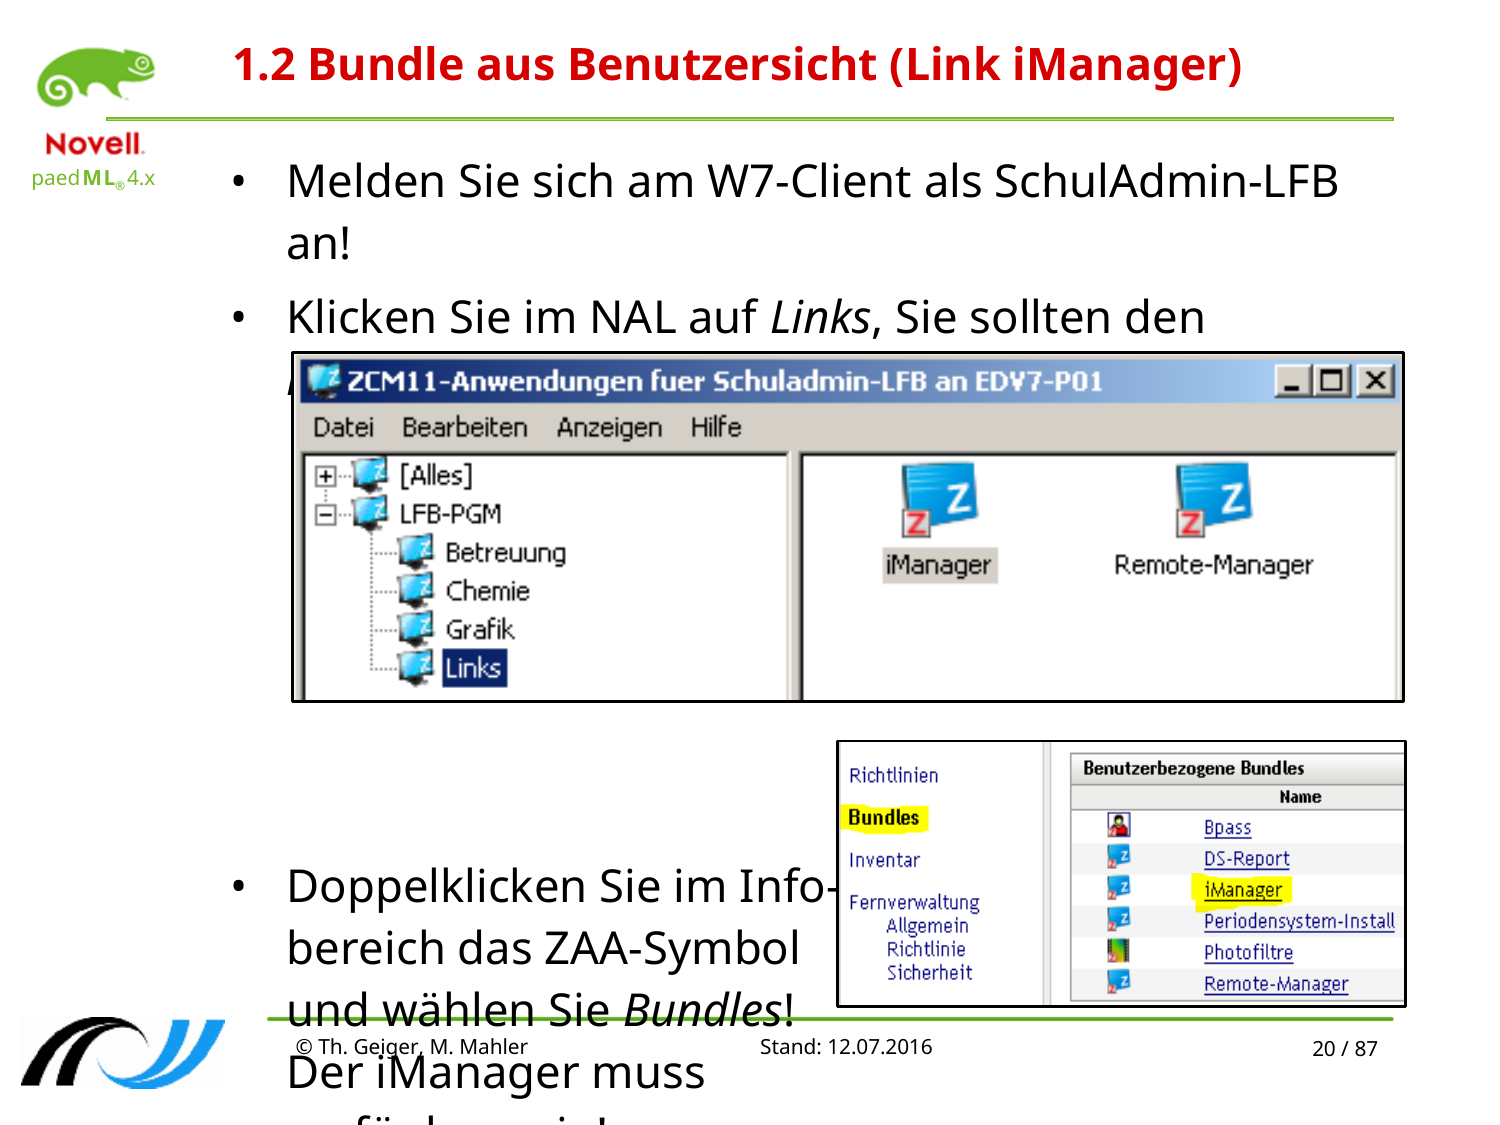

# 1.2 Bundle aus Benutzersicht (Link iManager)
Melden Sie sich am W7-Client als SchulAdmin-LFB an!
Klicken Sie im NAL auf Links, Sie sollten den iManager sehen und starten können!
Doppelklicken Sie im Info-
bereich das ZAA-Symbol
und wählen Sie Bundles!
Der iManager muss
verfügbar sein!
© Th. Geiger, M. Mahler
12.07.2016
20